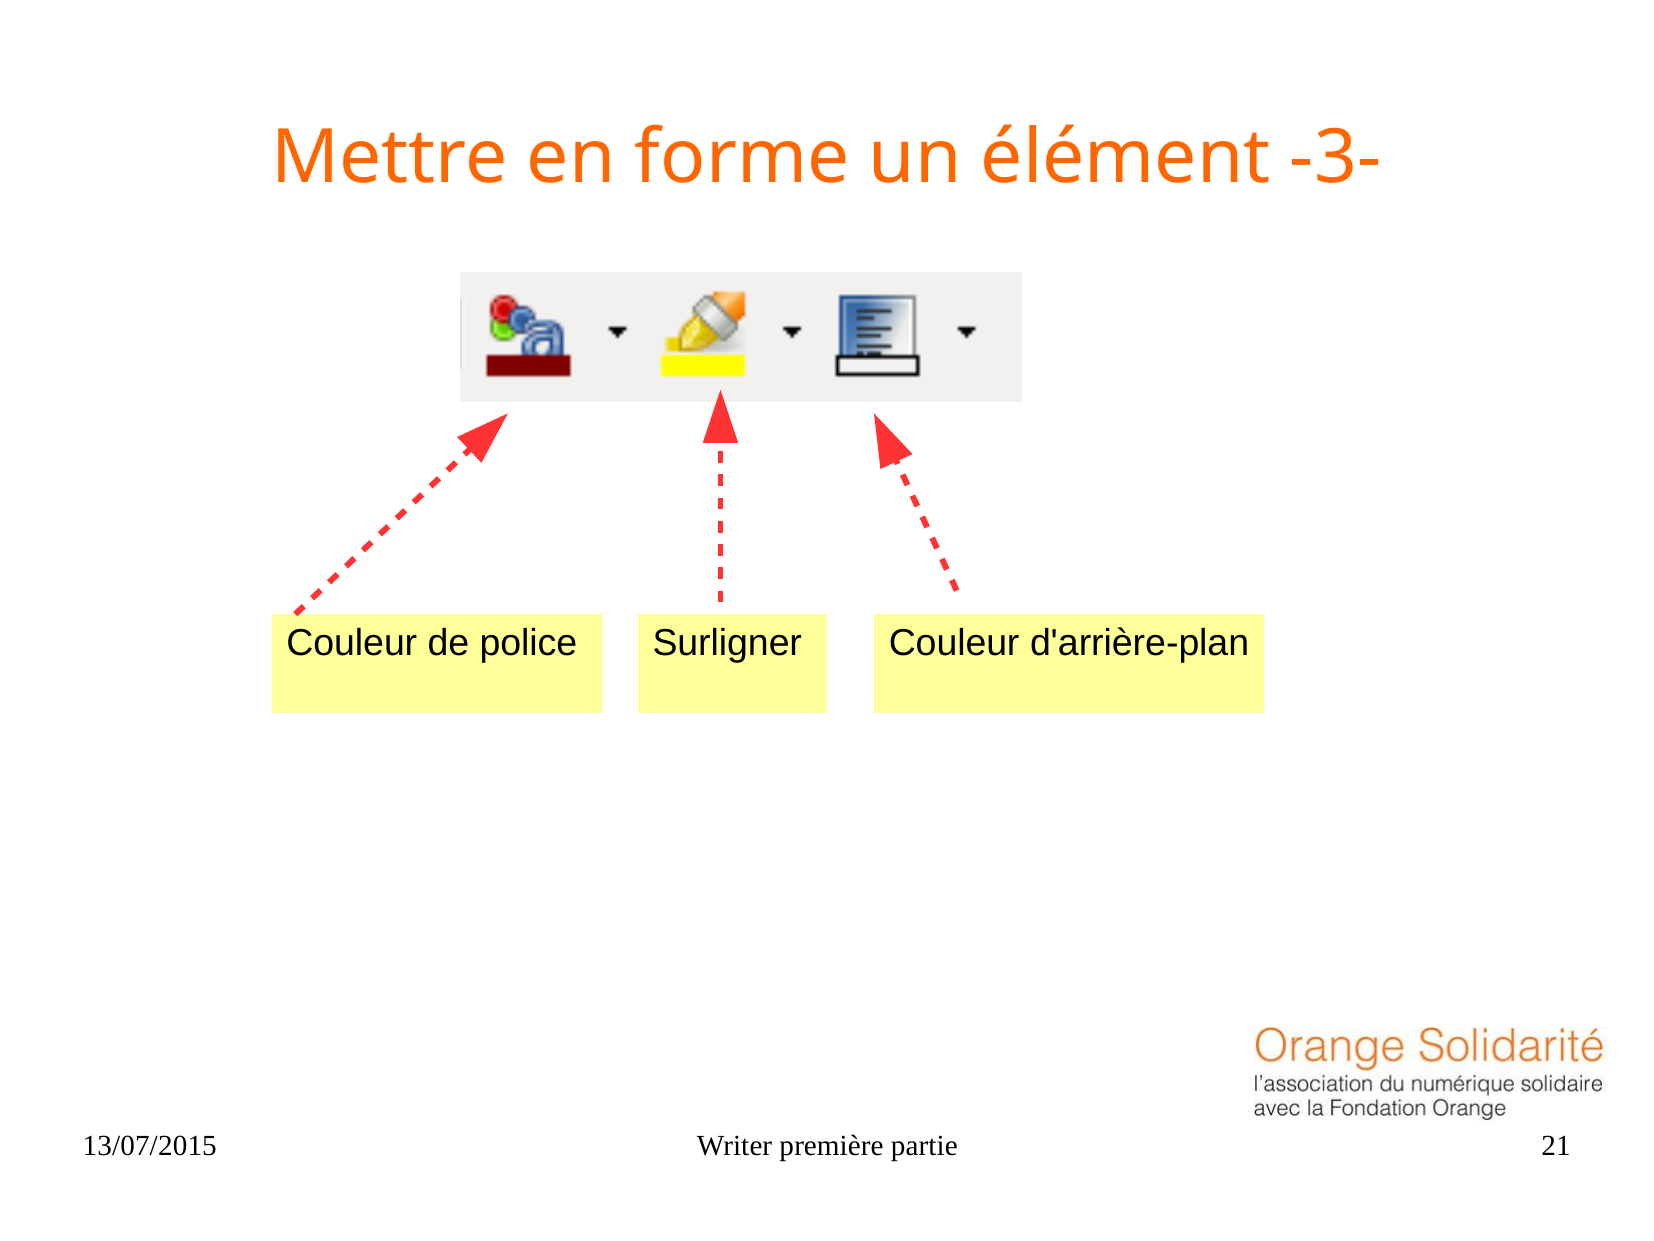

# Mettre en forme un élément -3-
Couleur de police
Surligner
Couleur d'arrière-plan
13/07/2015
Writer première partie
21